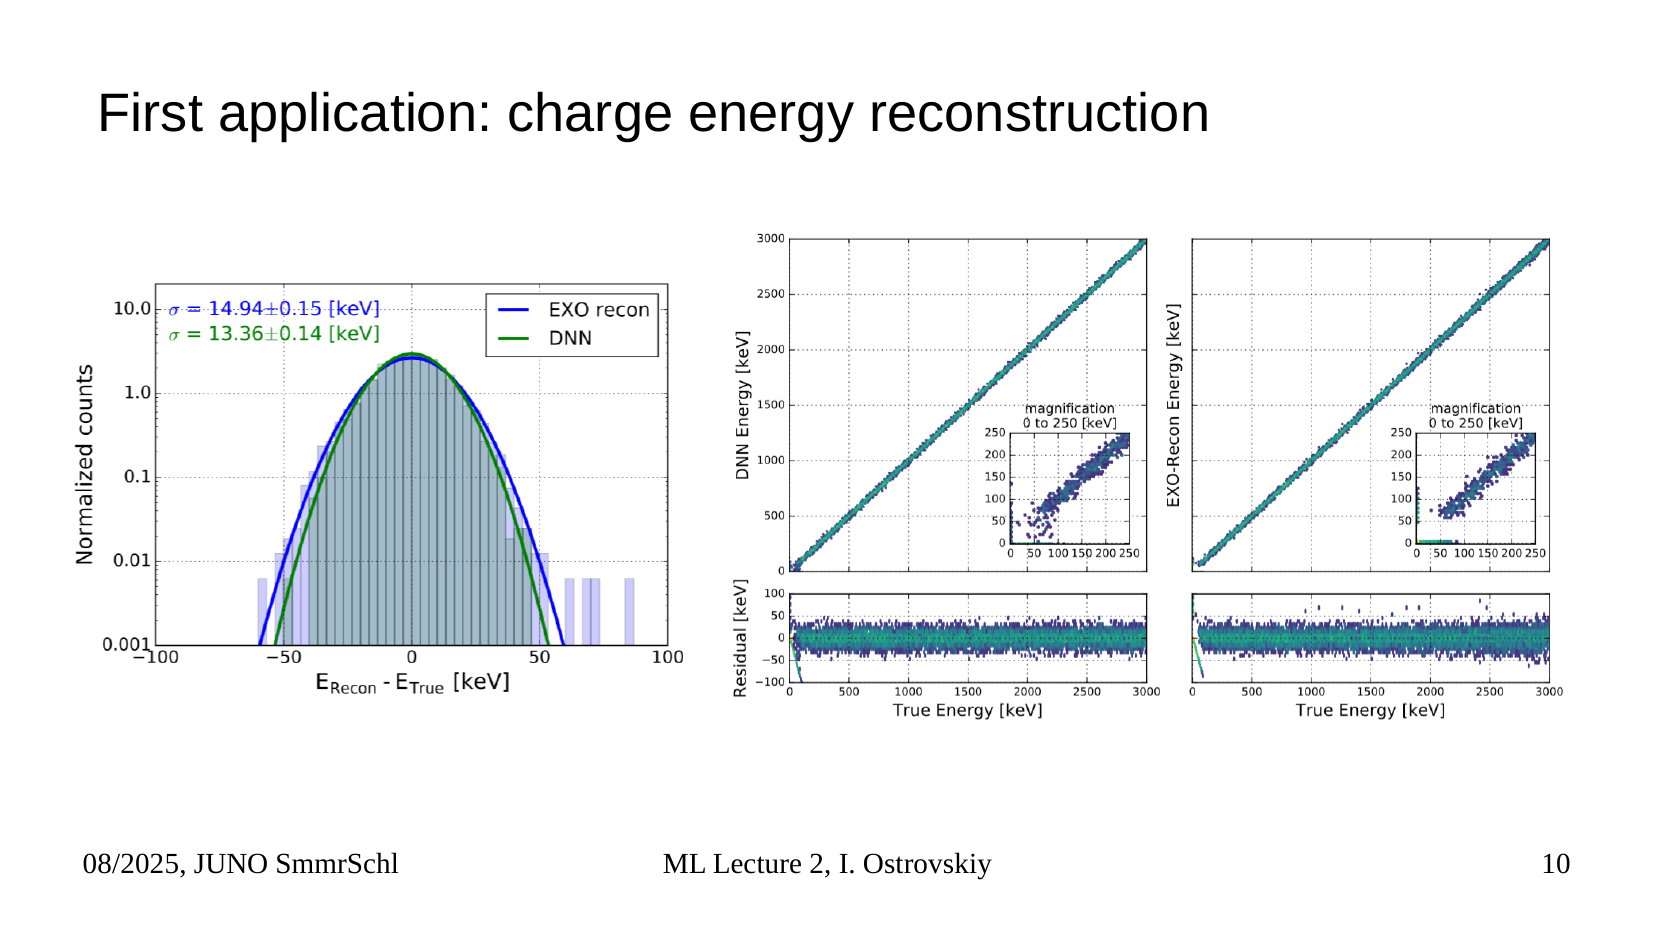

# First application: charge energy reconstruction
08/2025, JUNO SmmrSchl
ML Lecture 2, I. Ostrovskiy
10